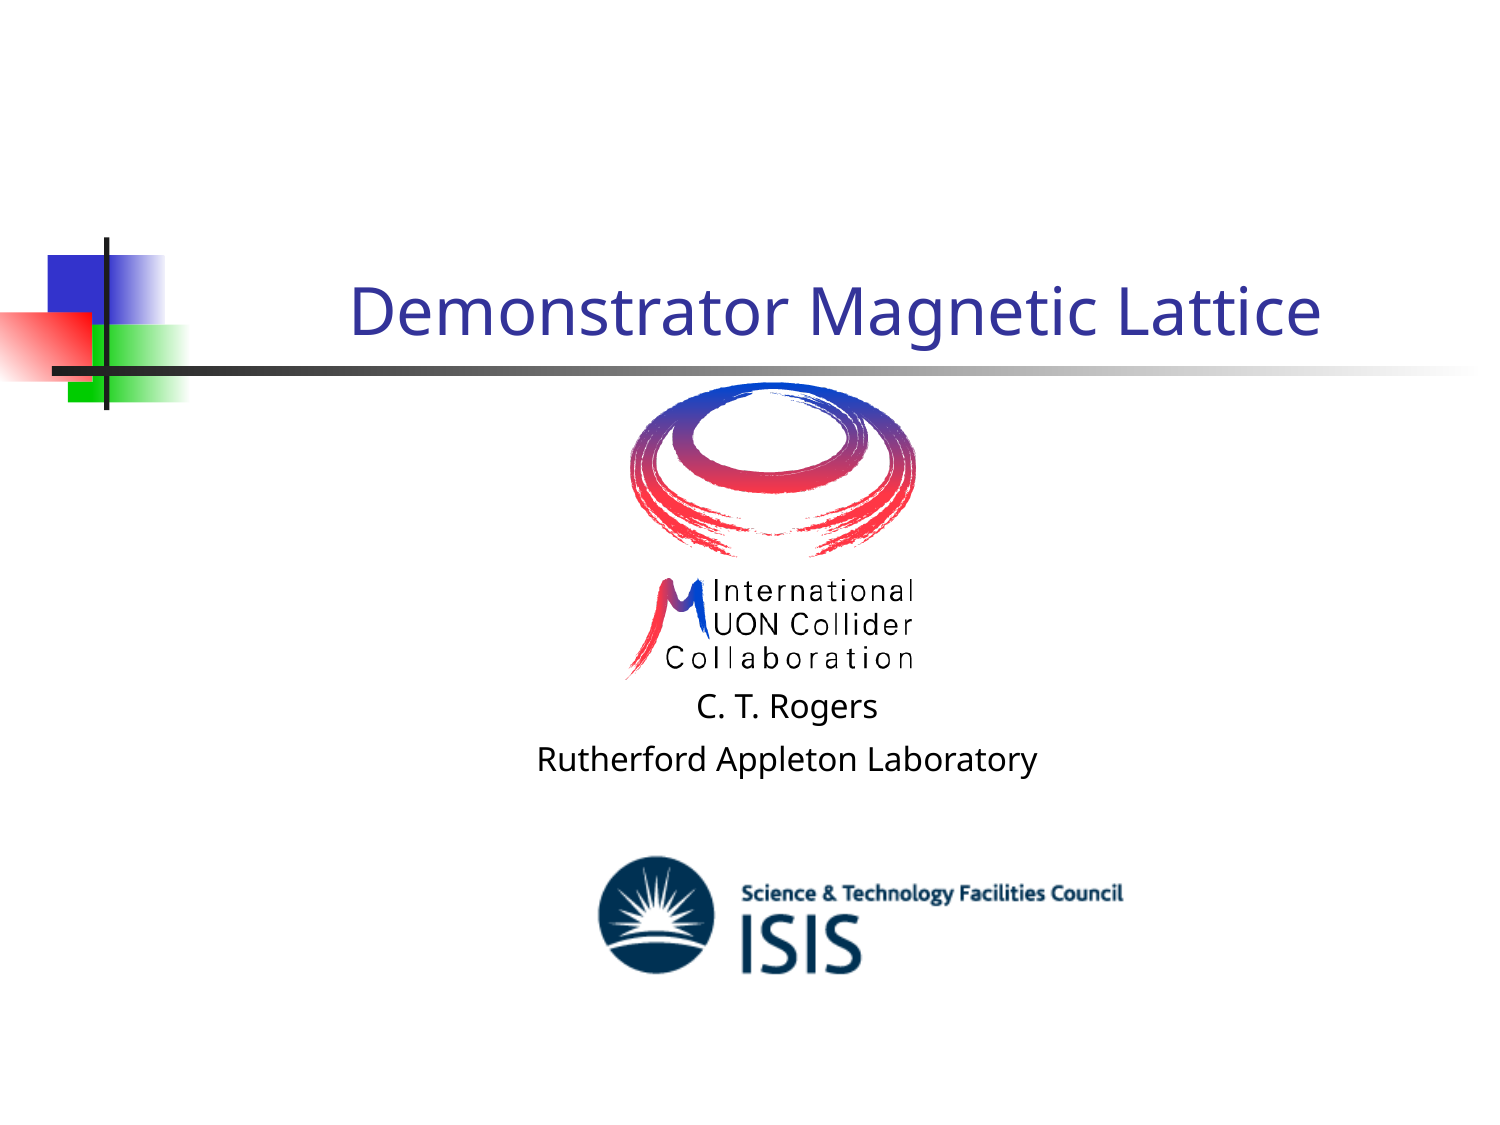

# Demonstrator Magnetic Lattice
C. T. Rogers
Rutherford Appleton Laboratory